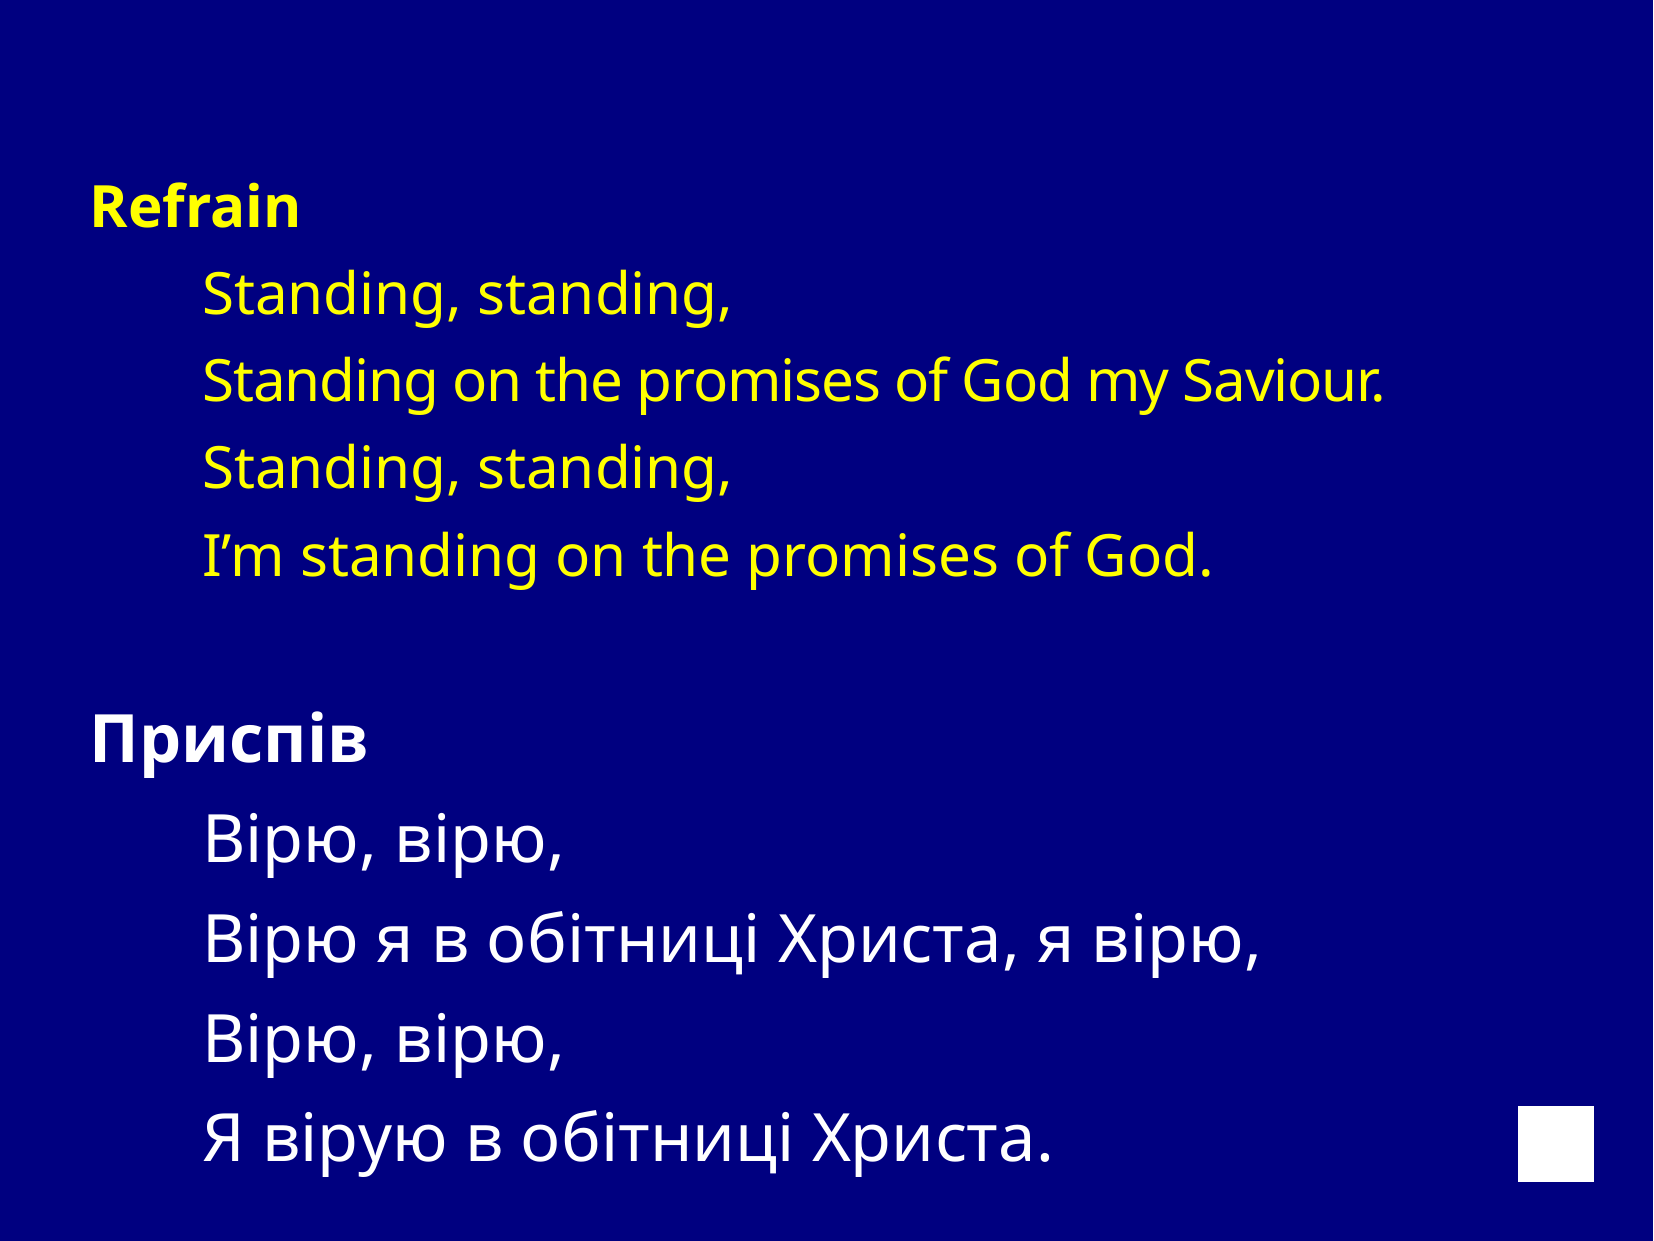

Refrain
	Standing, standing,
	Standing on the promises of God my Saviour.
	Standing, standing,
	I’m standing on the promises of God.
Приспів
	Вірю, вірю,
	Вірю я в обітниці Христа, я вірю,
	Вірю, вірю,
	Я вірую в обітниці Христа.